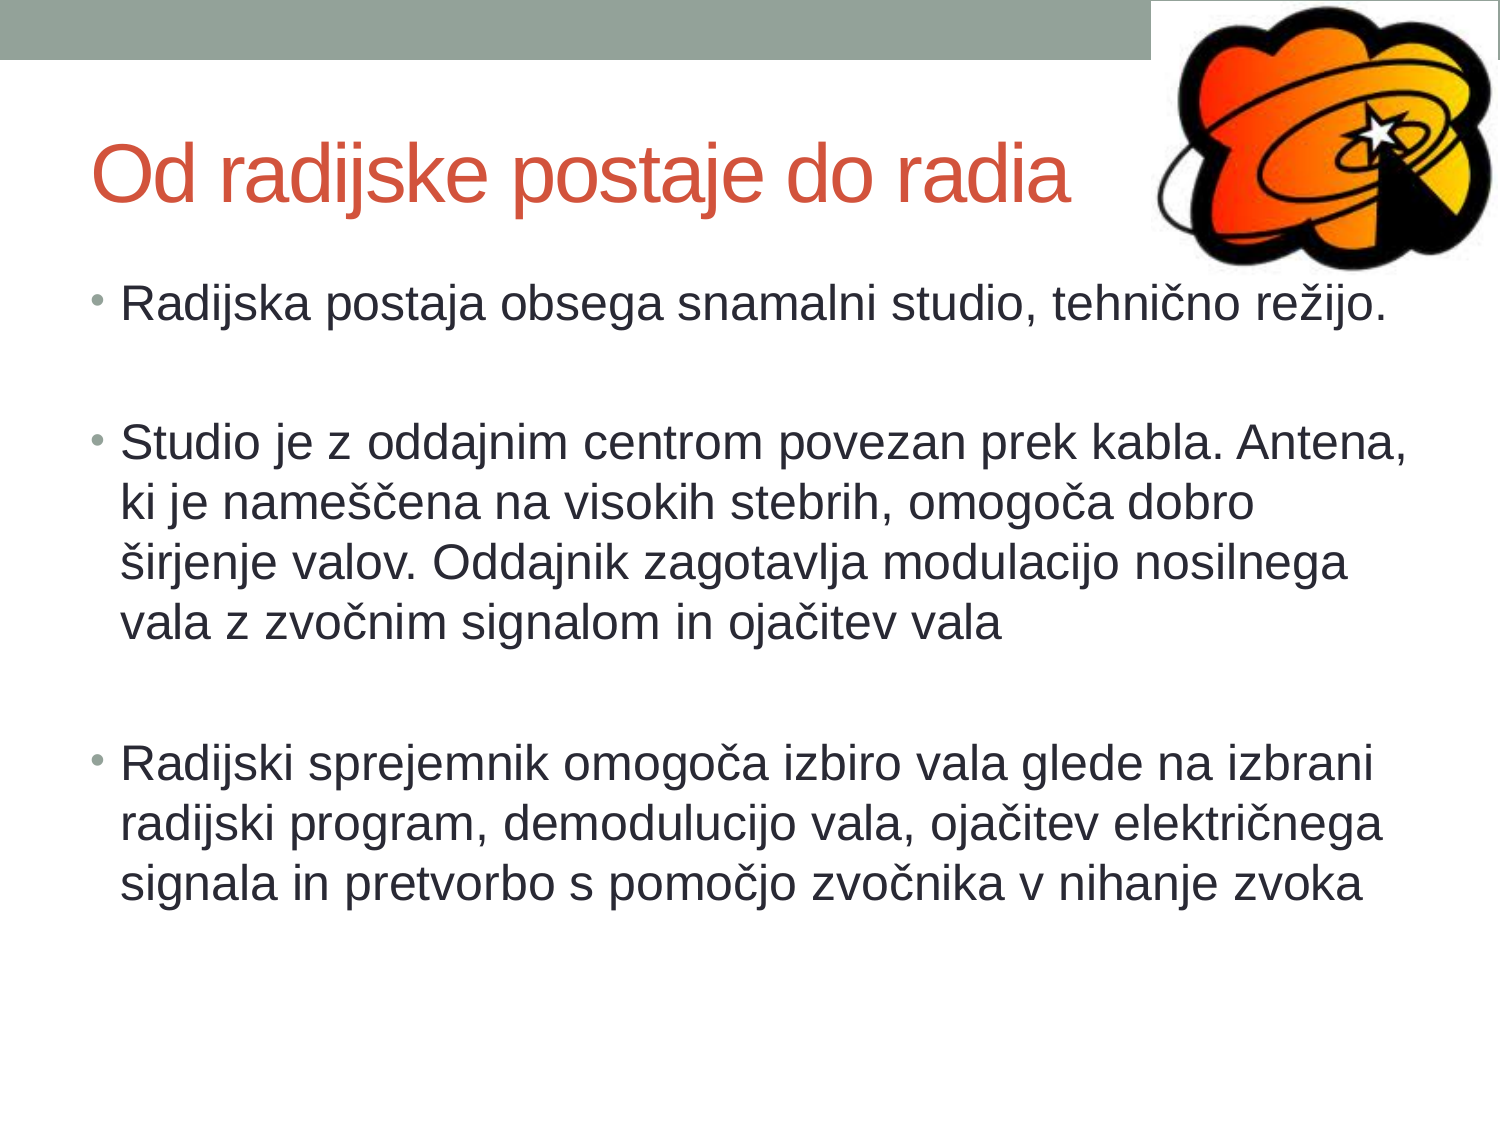

# Od radijske postaje do radia
Radijska postaja obsega snamalni studio, tehnično režijo.
Studio je z oddajnim centrom povezan prek kabla. Antena, ki je nameščena na visokih stebrih, omogoča dobro širjenje valov. Oddajnik zagotavlja modulacijo nosilnega vala z zvočnim signalom in ojačitev vala
Radijski sprejemnik omogoča izbiro vala glede na izbrani radijski program, demodulucijo vala, ojačitev električnega signala in pretvorbo s pomočjo zvočnika v nihanje zvoka